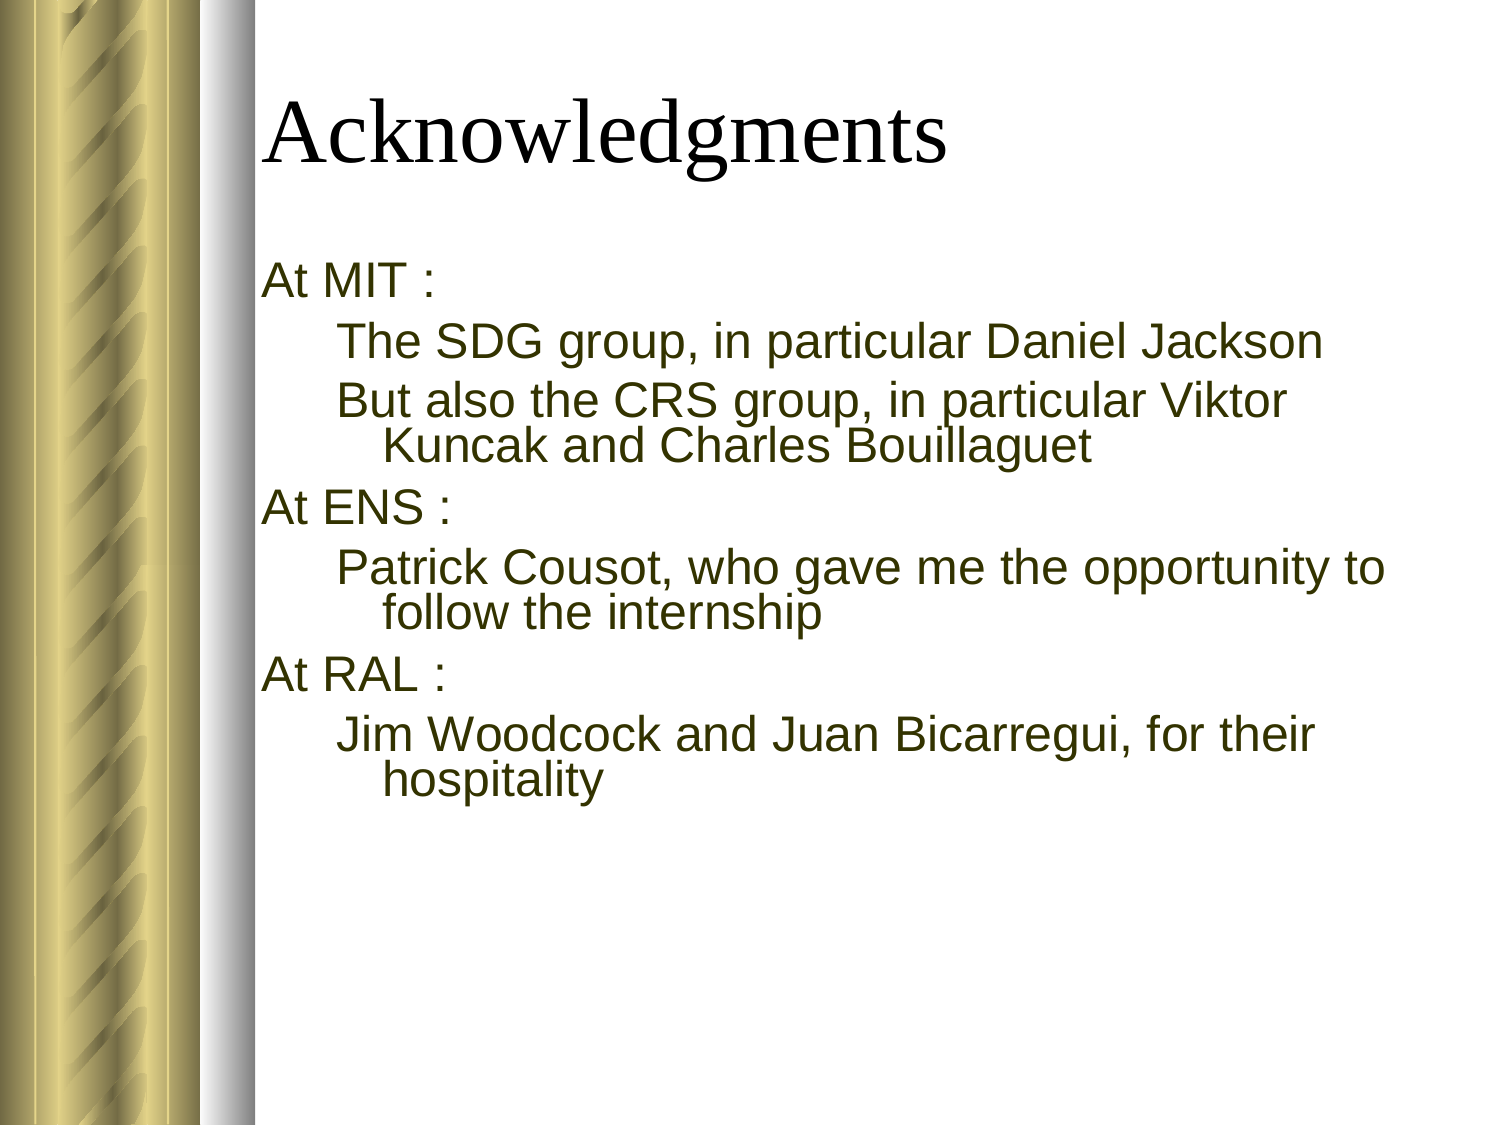

# Acknowledgments
At MIT :
The SDG group, in particular Daniel Jackson
But also the CRS group, in particular Viktor Kuncak and Charles Bouillaguet
At ENS :
Patrick Cousot, who gave me the opportunity to follow the internship
At RAL :
Jim Woodcock and Juan Bicarregui, for their hospitality